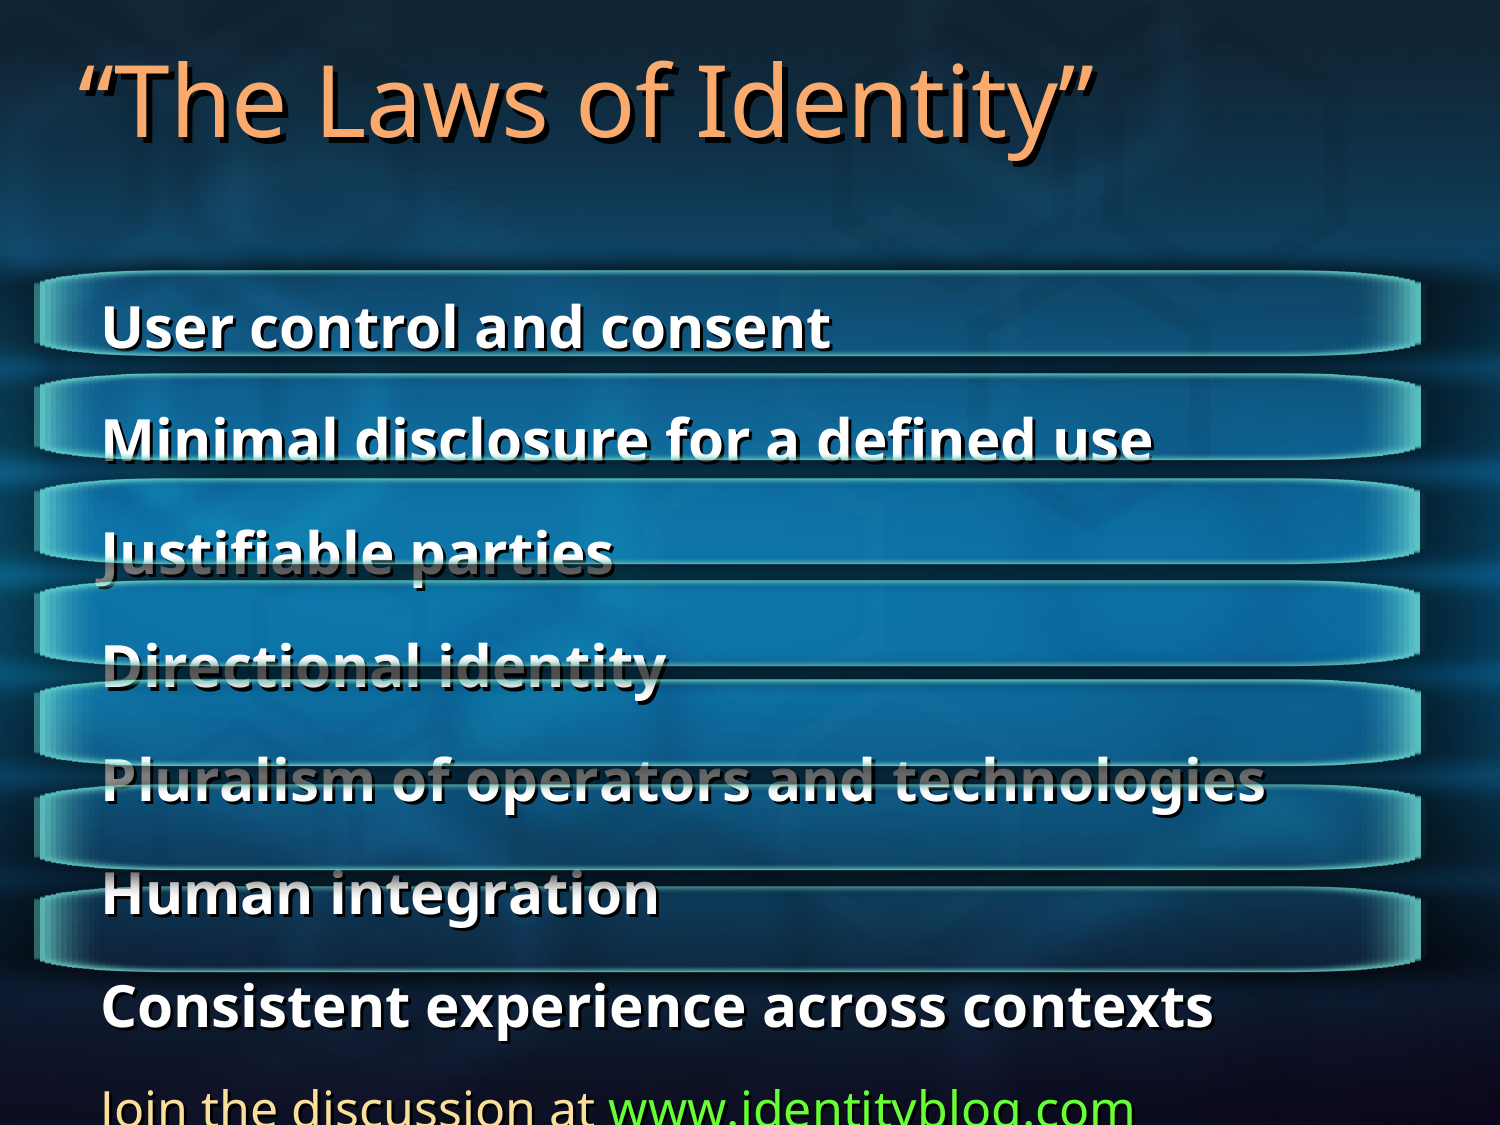

# “The Laws of Identity”
User control and consent
Minimal disclosure for a defined use
Justifiable parties
Directional identity
Pluralism of operators and technologies
Human integration
Consistent experience across contexts
Join the discussion at www.identityblog.com